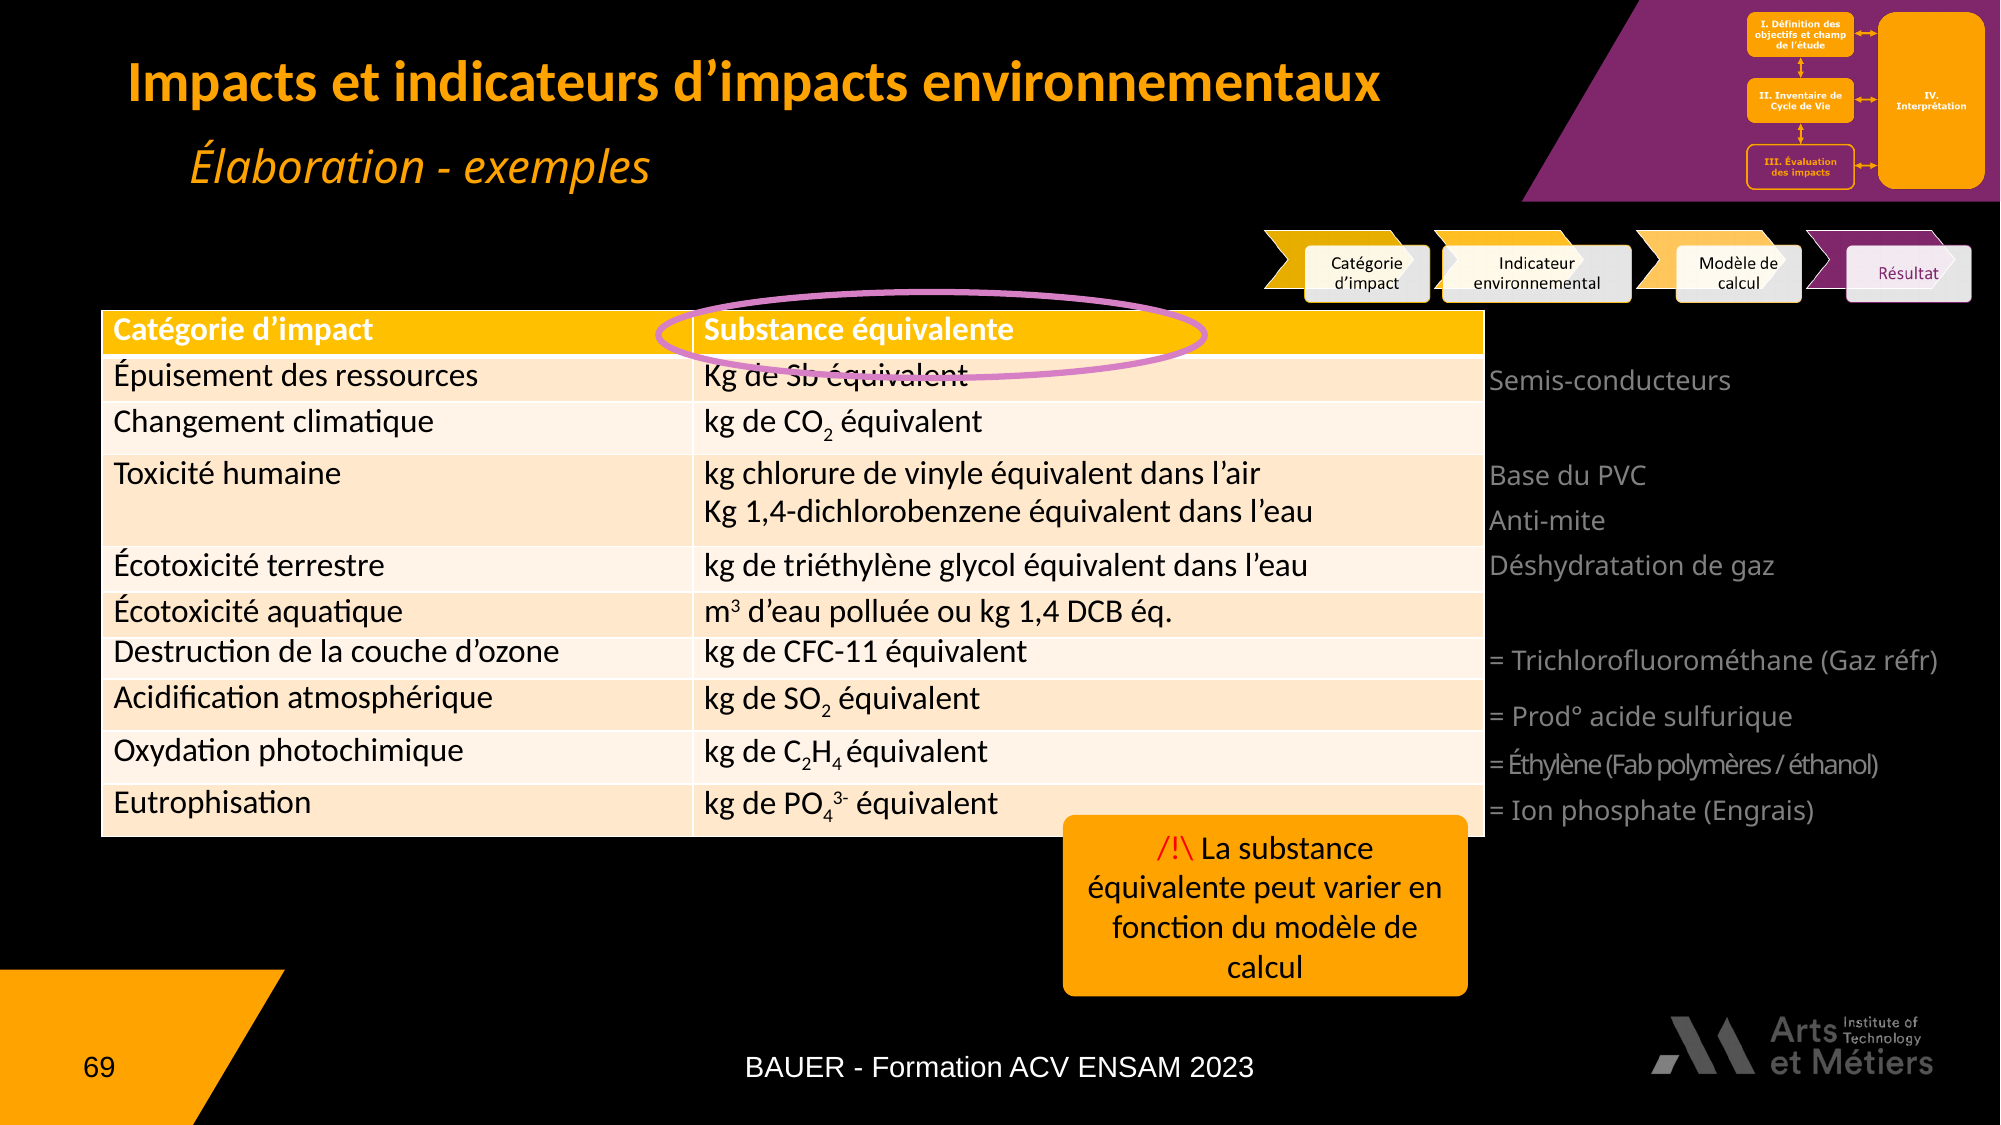

# Impacts et indicateurs d’impacts environnementaux
Élaboration - exemples
| Catégorie d’impact | Substance équivalente |
| --- | --- |
| Épuisement des ressources | Kg de Sb équivalent |
| Changement climatique | kg de CO2 équivalent |
| Toxicité humaine | kg chlorure de vinyle équivalent dans l’air Kg 1,4-dichlorobenzene équivalent dans l’eau |
| Écotoxicité terrestre | kg de triéthylène glycol équivalent dans l’eau |
| Écotoxicité aquatique | m3 d’eau polluée ou kg 1,4 DCB éq. |
Semis-conducteurs
Base du PVC
Anti-mite
Déshydratation de gaz
= Trichlorofluorométhane (Gaz réfr)
= Prod° acide sulfurique
= Éthylène (Fab polymères / éthanol)
= Ion phosphate (Engrais)
| | |
| --- | --- |
| Destruction de la couche d’ozone | kg de CFC-11 équivalent |
| Acidification atmosphérique | kg de SO2 équivalent |
| Oxydation photochimique | kg de C2H4 équivalent |
| Eutrophisation | kg de PO43- équivalent |
/!\ La substance équivalente peut varier en fonction du modèle de calcul